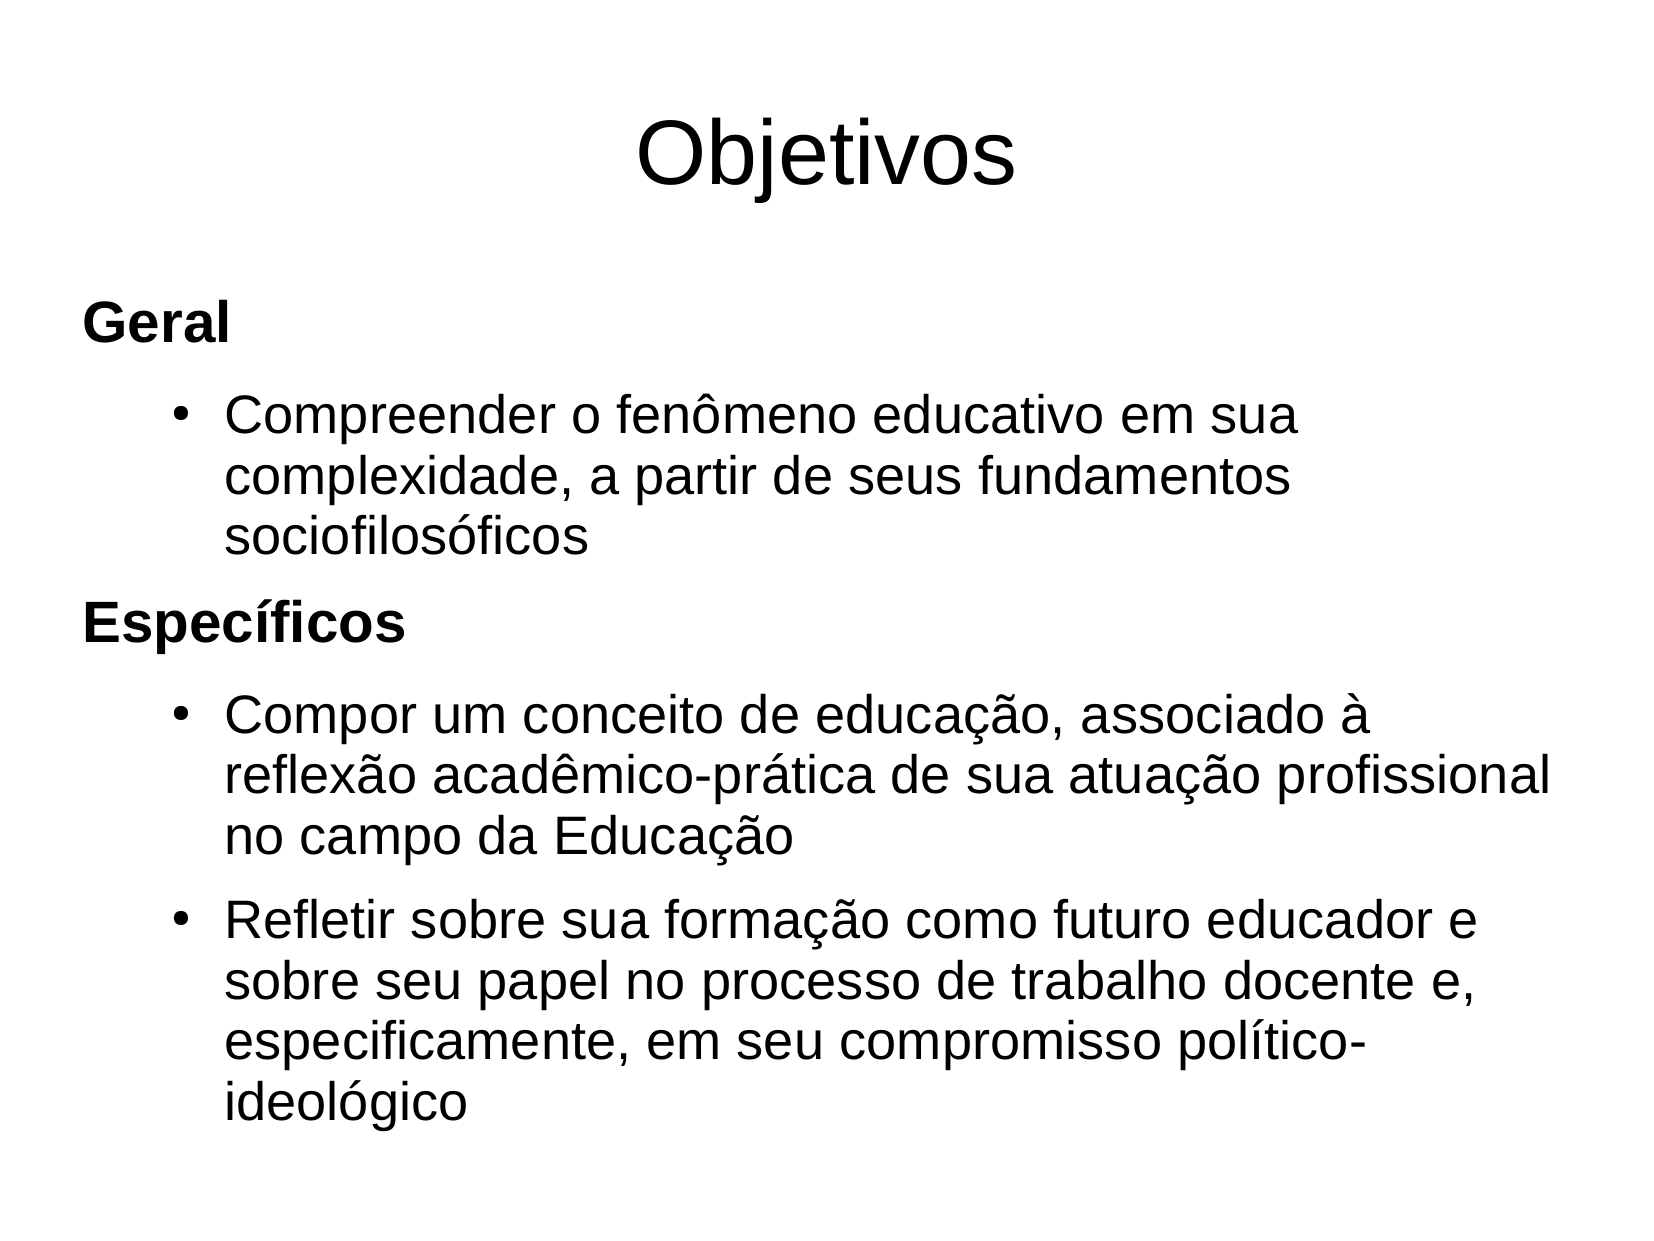

# Objetivos
Geral
Compreender o fenômeno educativo em sua complexidade, a partir de seus fundamentos sociofilosóficos
Específicos
Compor um conceito de educação, associado à reflexão acadêmico-prática de sua atuação profissional no campo da Educação
Refletir sobre sua formação como futuro educador e sobre seu papel no processo de trabalho docente e, especificamente, em seu compromisso político-ideológico